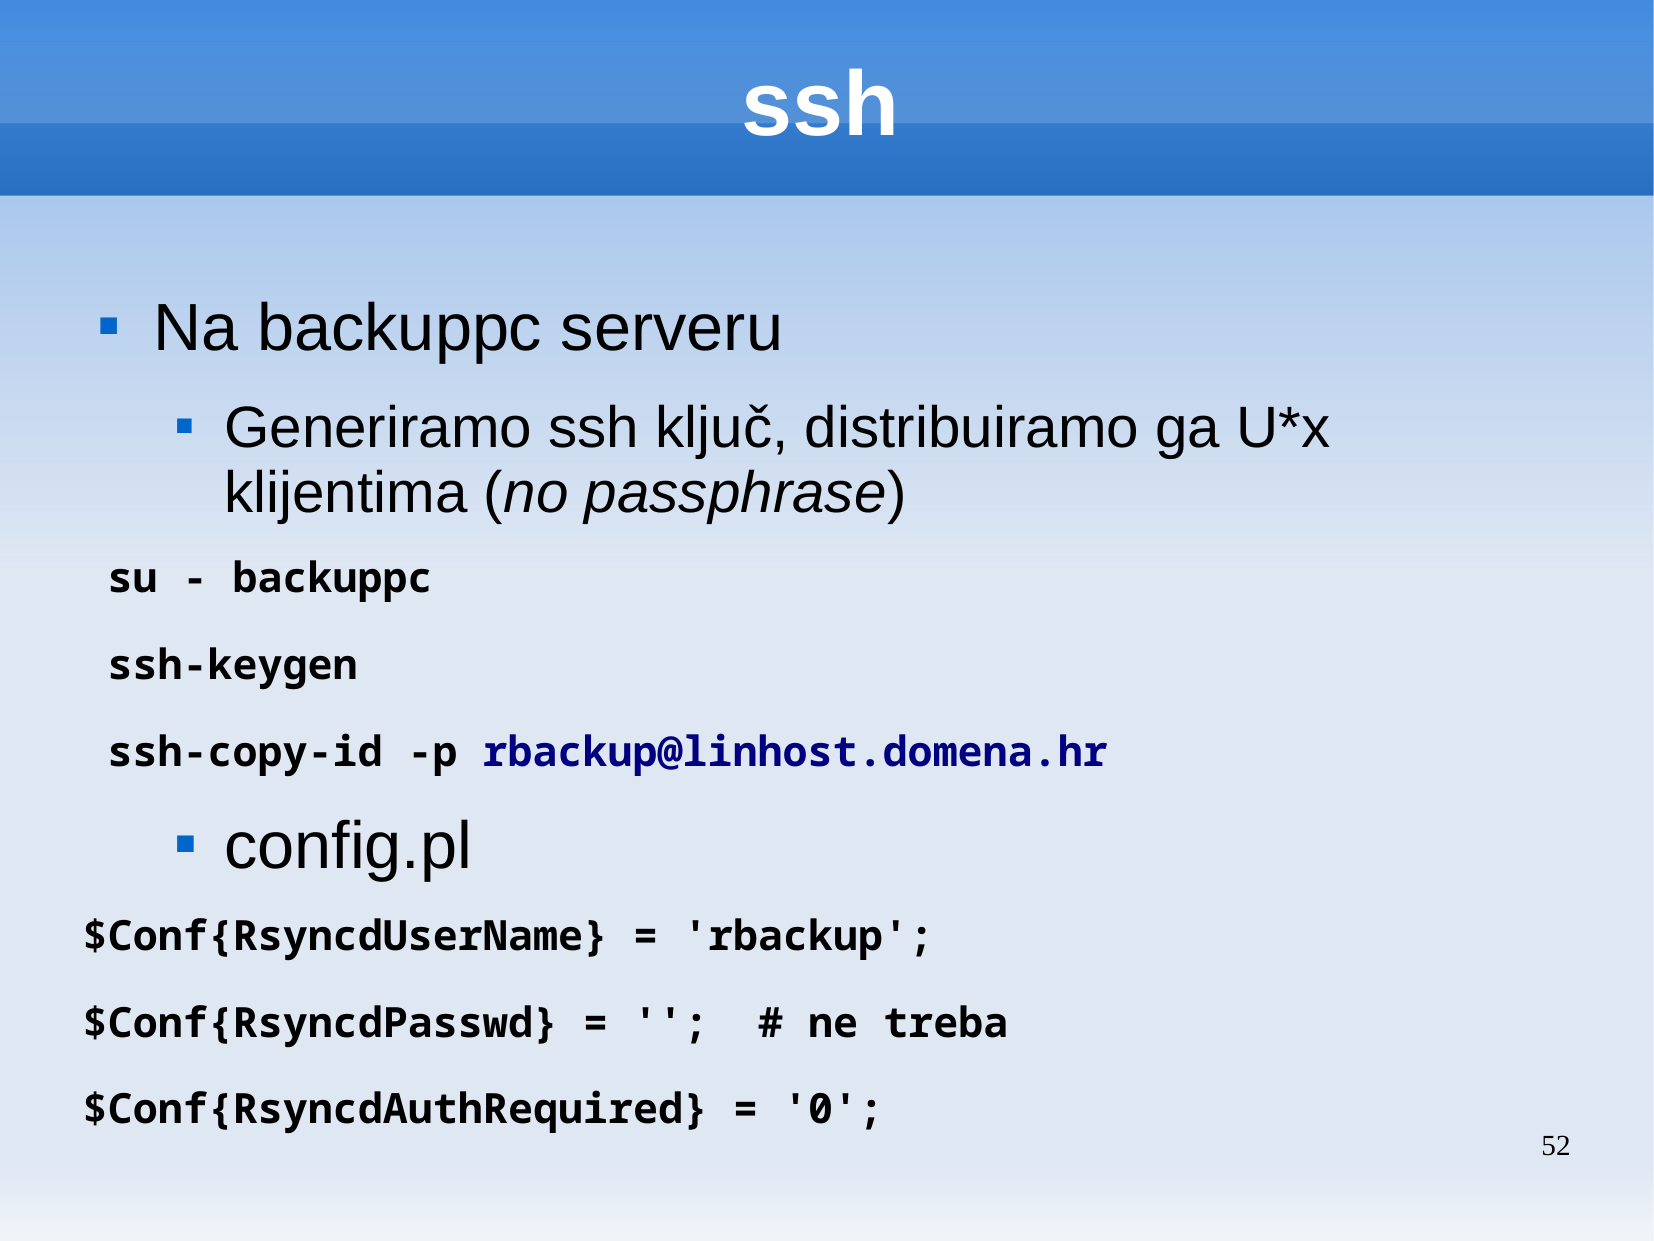

# ssh
Na backuppc serveru
Generiramo ssh ključ, distribuiramo ga U*x klijentima (no passphrase)
 su - backuppc
 ssh-keygen
 ssh-copy-id -p rbackup@linhost.domena.hr
config.pl
$Conf{RsyncdUserName} = 'rbackup';
$Conf{RsyncdPasswd} = ''; # ne treba
$Conf{RsyncdAuthRequired} = '0';
52